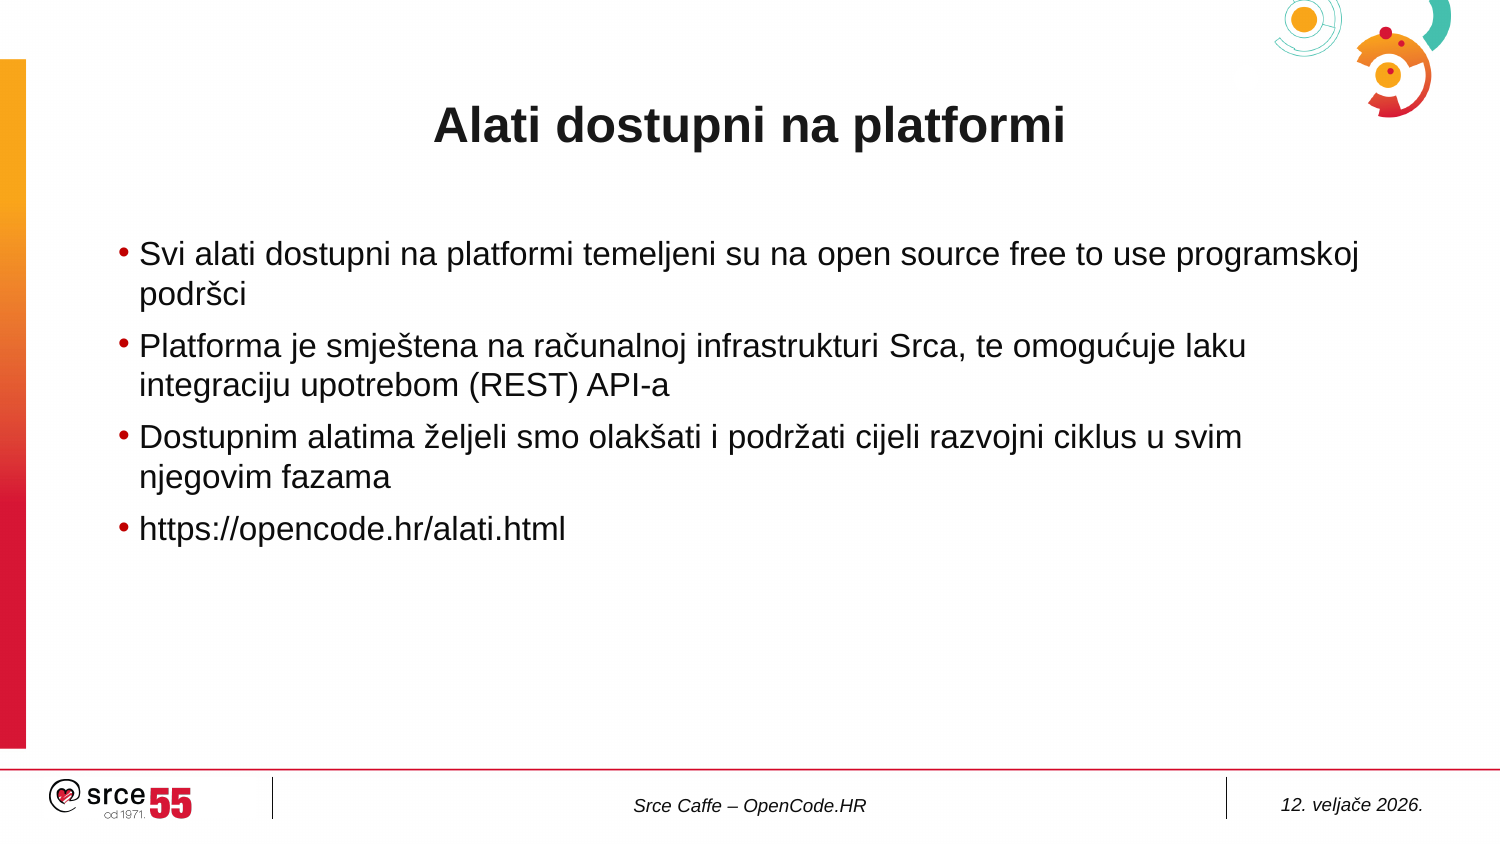

# Alati dostupni na platformi
Svi alati dostupni na platformi temeljeni su na open source free to use programskoj podršci
Platforma je smještena na računalnoj infrastrukturi Srca, te omogućuje laku integraciju upotrebom (REST) API-a
Dostupnim alatima željeli smo olakšati i podržati cijeli razvojni ciklus u svim njegovim fazama
https://opencode.hr/alati.html
12. veljače 2026.
Srce Caffe – OpenCode.HR